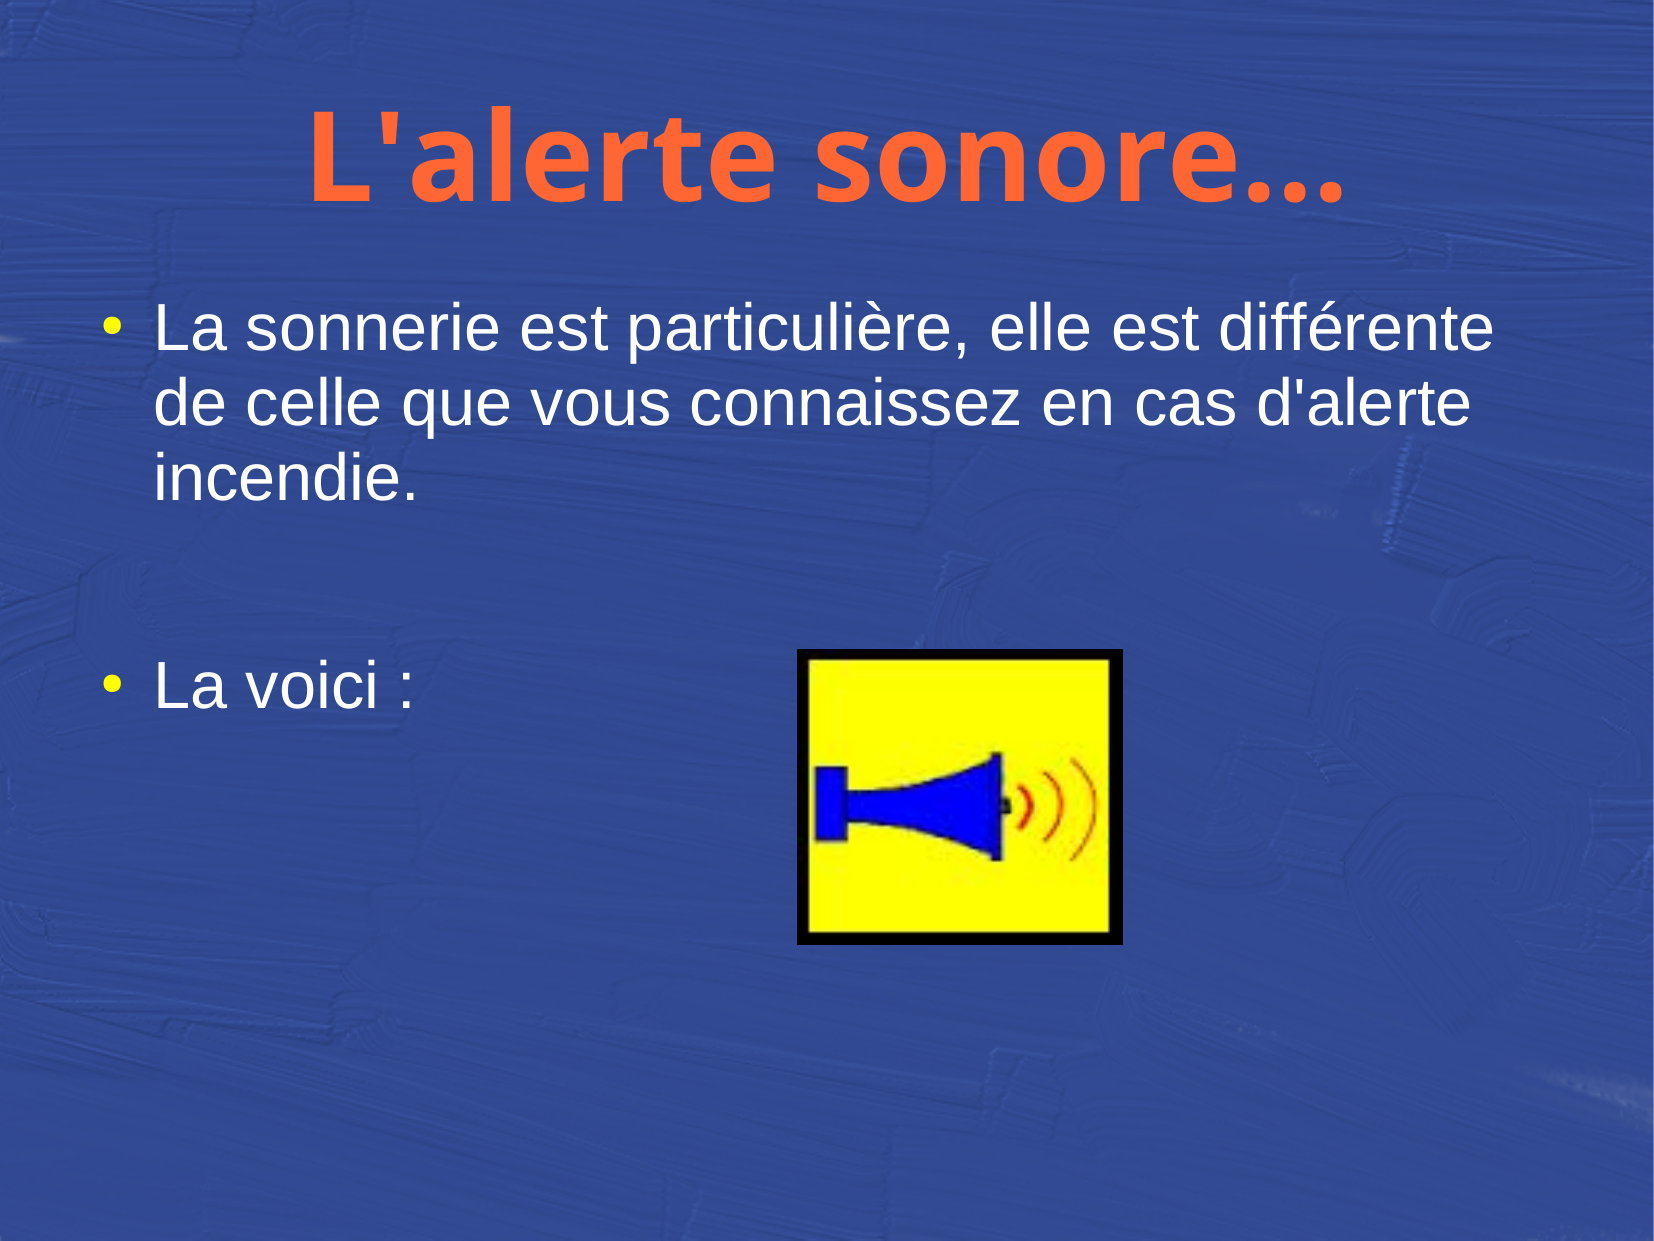

# L'alerte sonore...
La sonnerie est particulière, elle est différente de celle que vous connaissez en cas d'alerte incendie.
La voici :